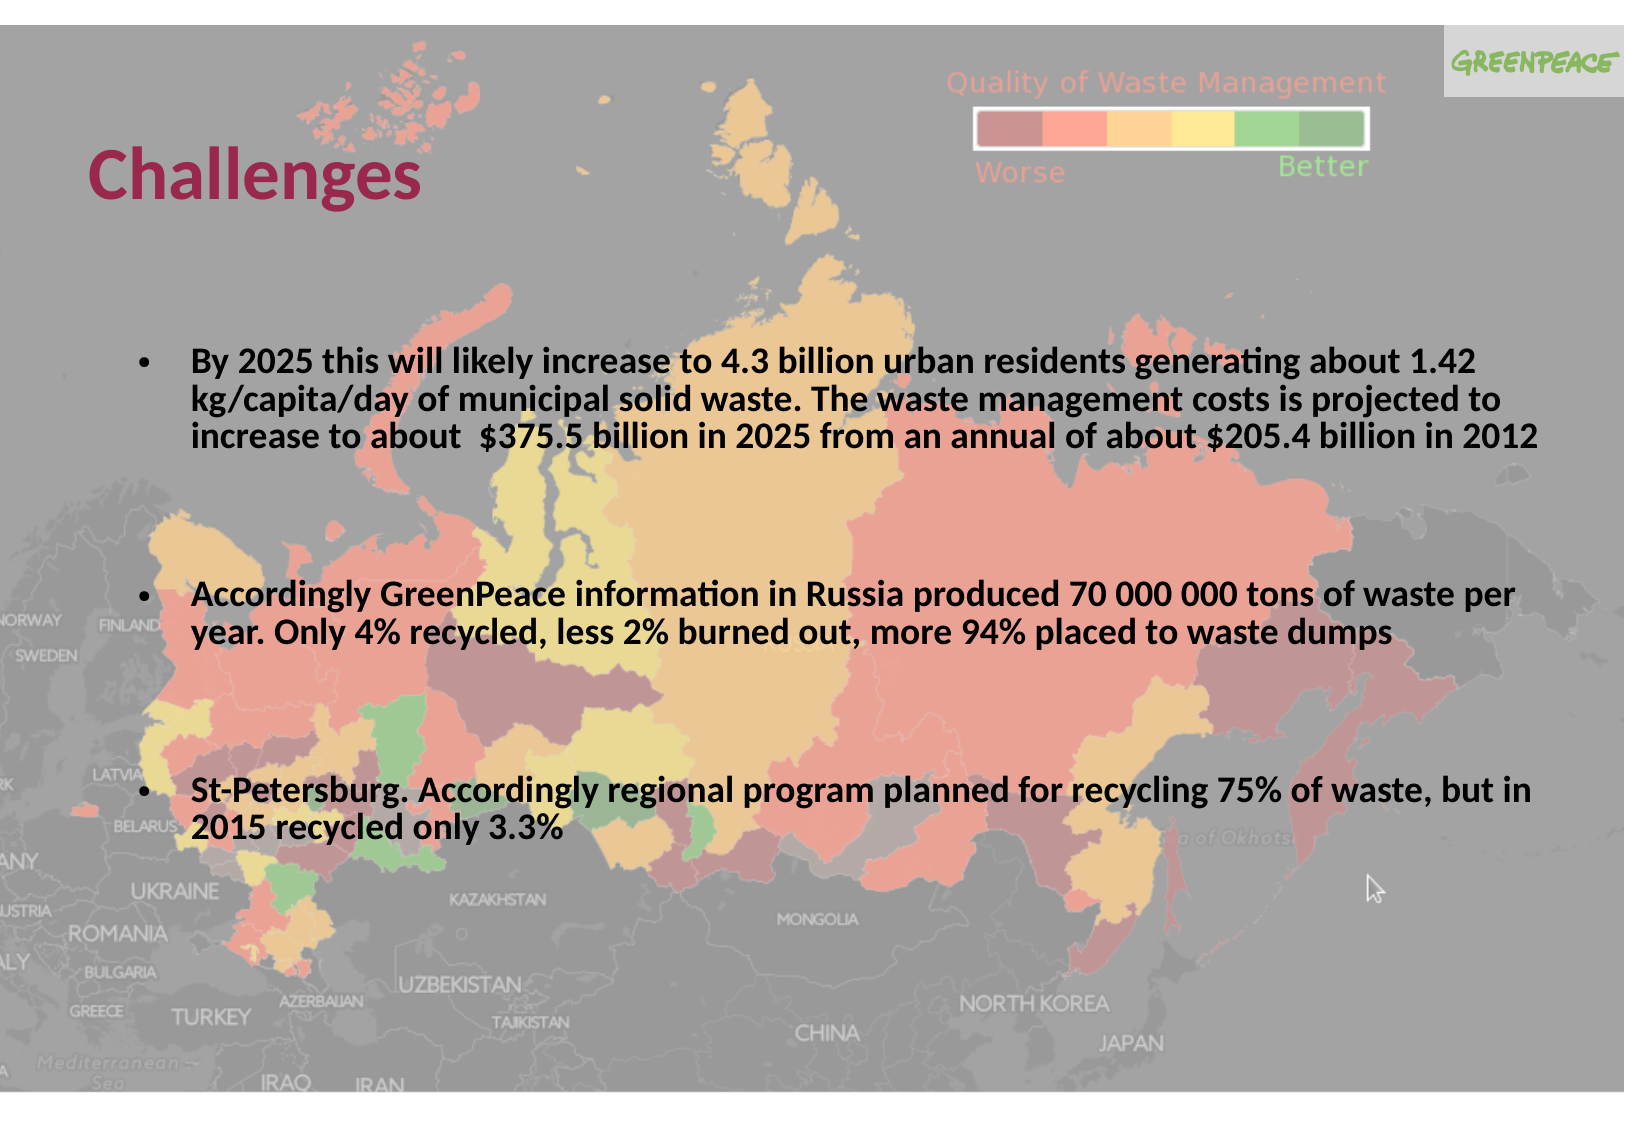

# Challenges
By 2025 this will likely increase to 4.3 billion urban residents generating about 1.42 kg/capita/day of municipal solid waste. The waste management costs is projected to increase to about $375.5 billion in 2025 from an annual of about $205.4 billion in 2012
Accordingly GreenPeace information in Russia produced 70 000 000 tons of waste per year. Only 4% recycled, less 2% burned out, more 94% placed to waste dumps
St-Petersburg. Accordingly regional program planned for recycling 75% of waste, but in 2015 recycled only 3.3%